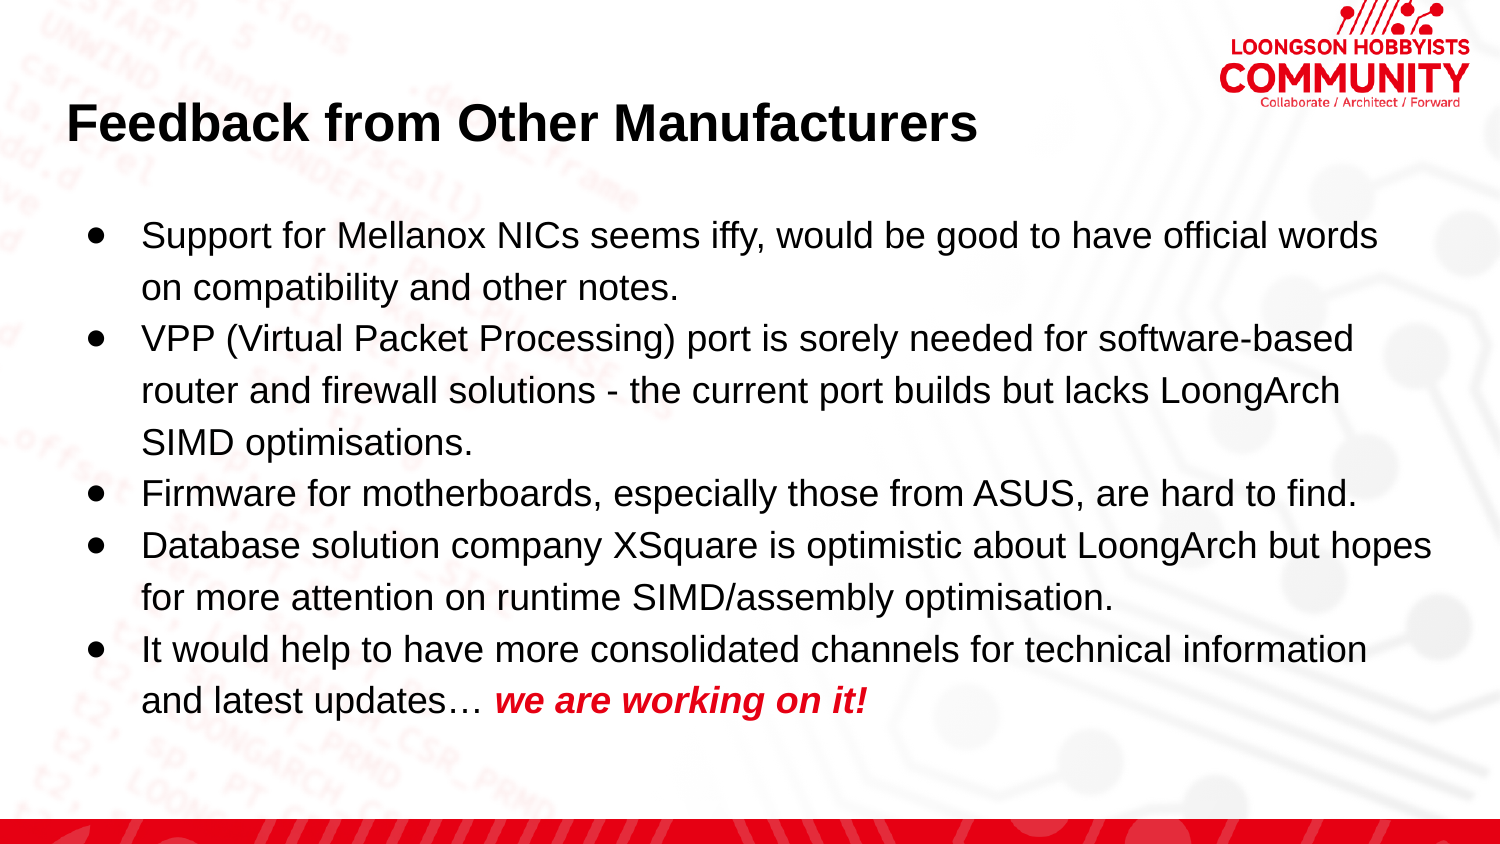

# Feedback from Other Manufacturers
Support for Mellanox NICs seems iffy, would be good to have official words
on compatibility and other notes.
VPP (Virtual Packet Processing) port is sorely needed for software-based router and firewall solutions - the current port builds but lacks LoongArch SIMD optimisations.
Firmware for motherboards, especially those from ASUS, are hard to find.
Database solution company XSquare is optimistic about LoongArch but hopes for more attention on runtime SIMD/assembly optimisation.
It would help to have more consolidated channels for technical information and latest updates… we are working on it!